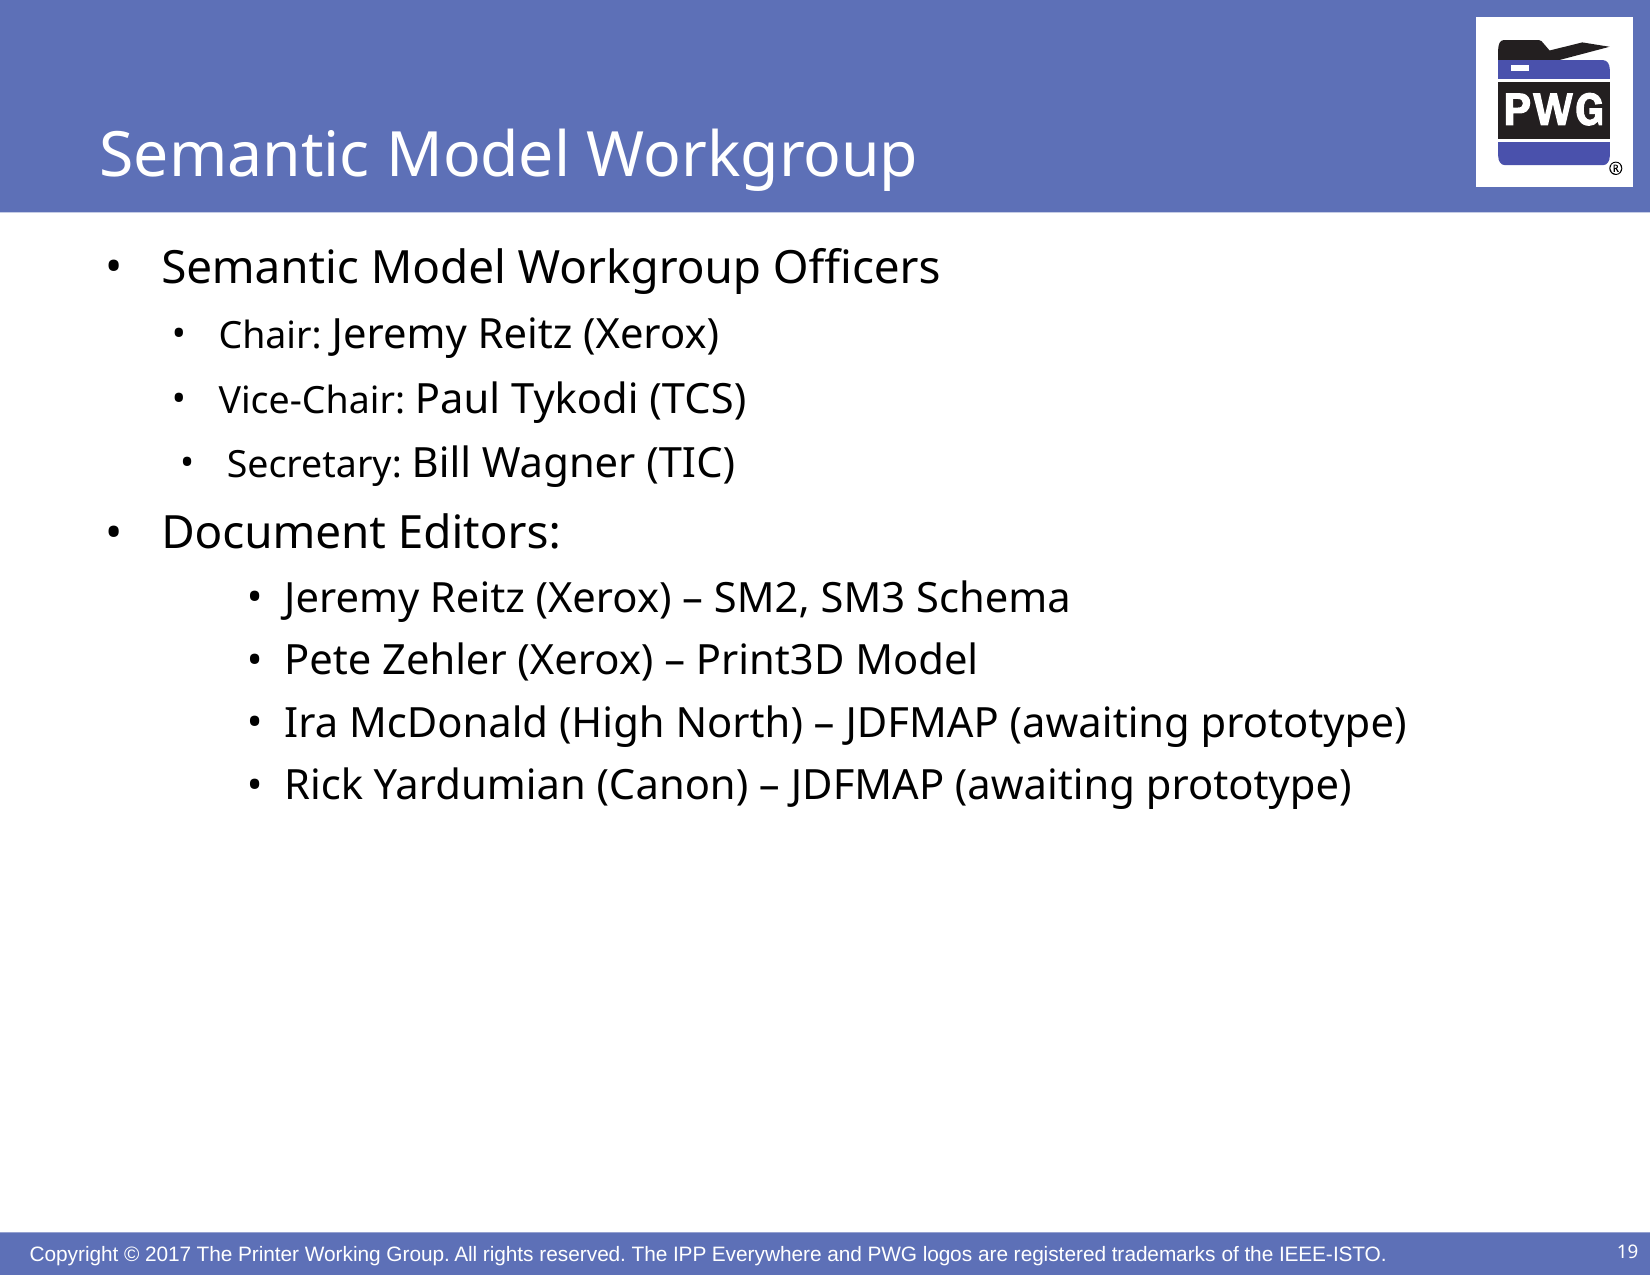

# Semantic Model Workgroup
Semantic Model Workgroup Officers
Chair: Jeremy Reitz (Xerox)
Vice-Chair: Paul Tykodi (TCS)
Secretary: Bill Wagner (TIC)
Document Editors:
Jeremy Reitz (Xerox) – SM2, SM3 Schema
Pete Zehler (Xerox) – Print3D Model
Ira McDonald (High North) – JDFMAP (awaiting prototype)
Rick Yardumian (Canon) – JDFMAP (awaiting prototype)